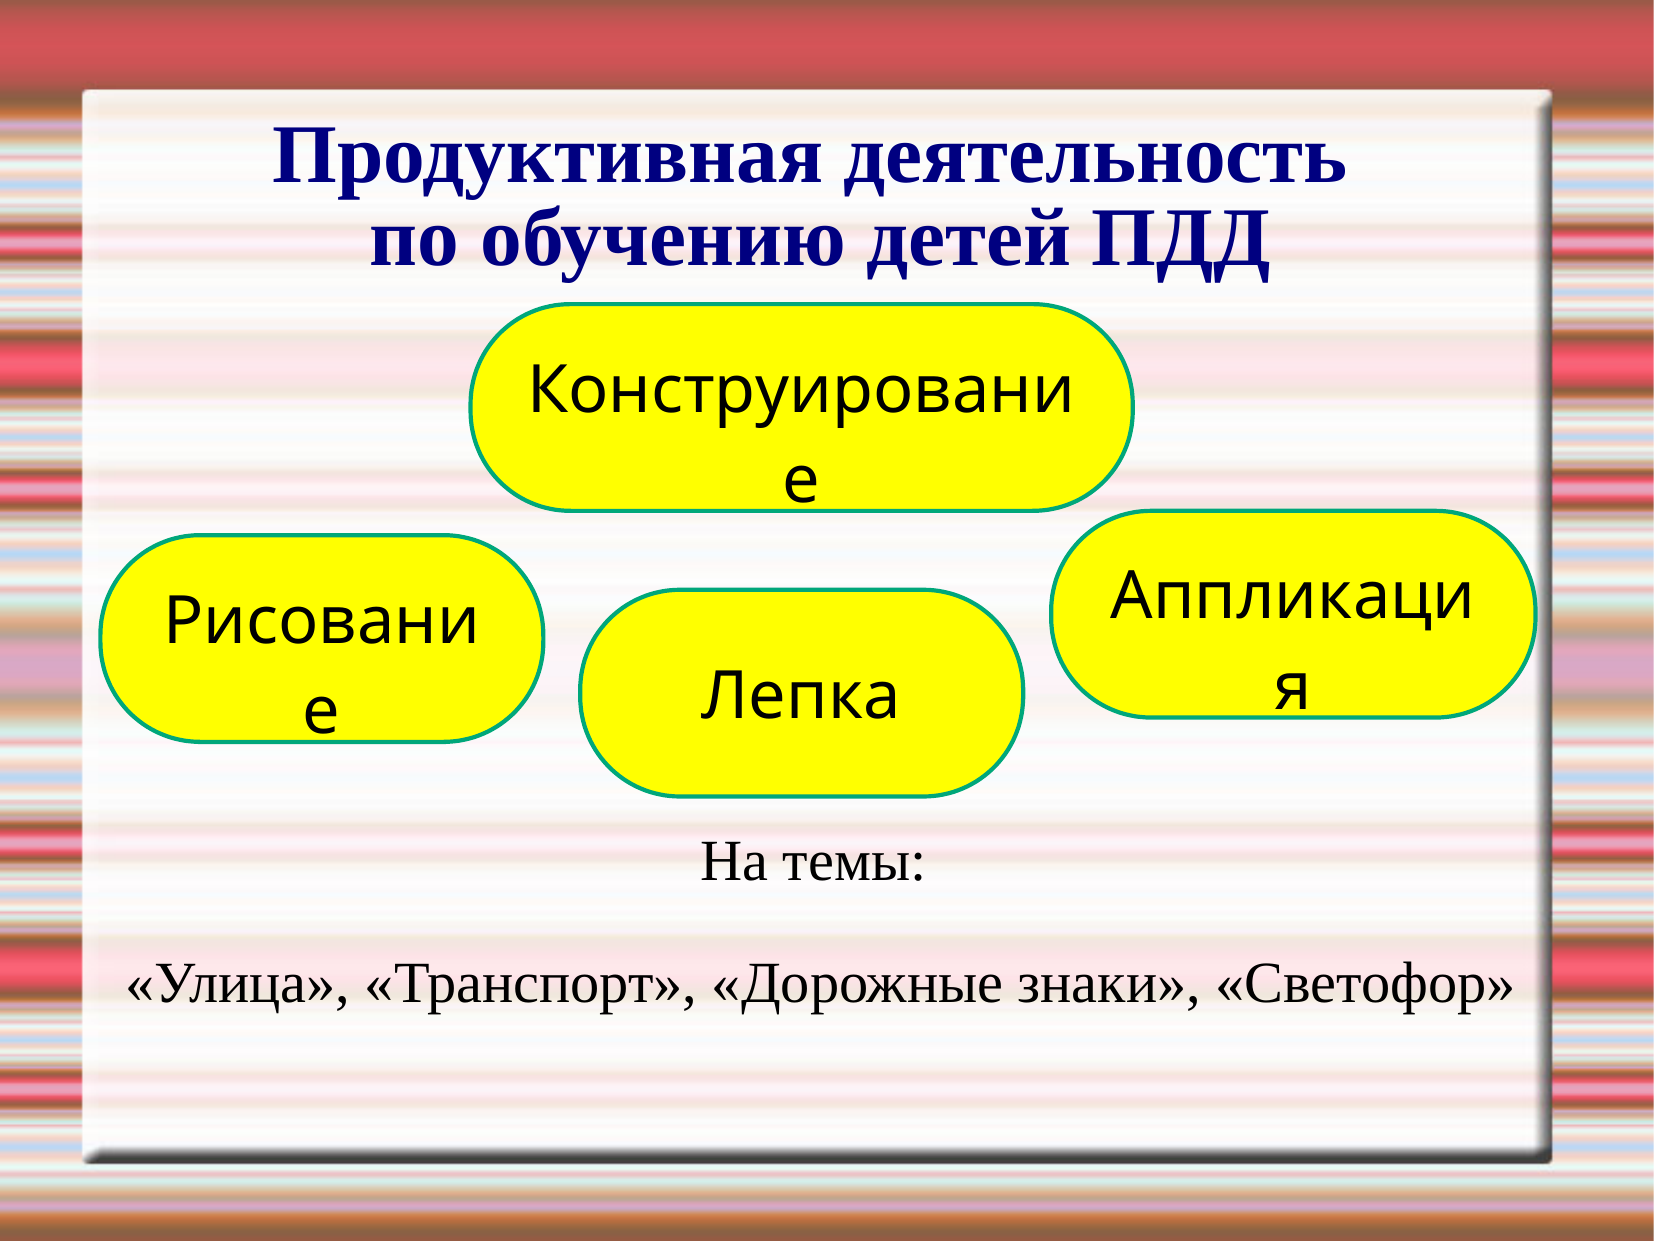

Продуктивная деятельность
по обучению детей ПДД
На темы:
«Улица», «Транспорт», «Дорожные знаки», «Светофор»
Конструирование
Аппликация
Рисование
Лепка